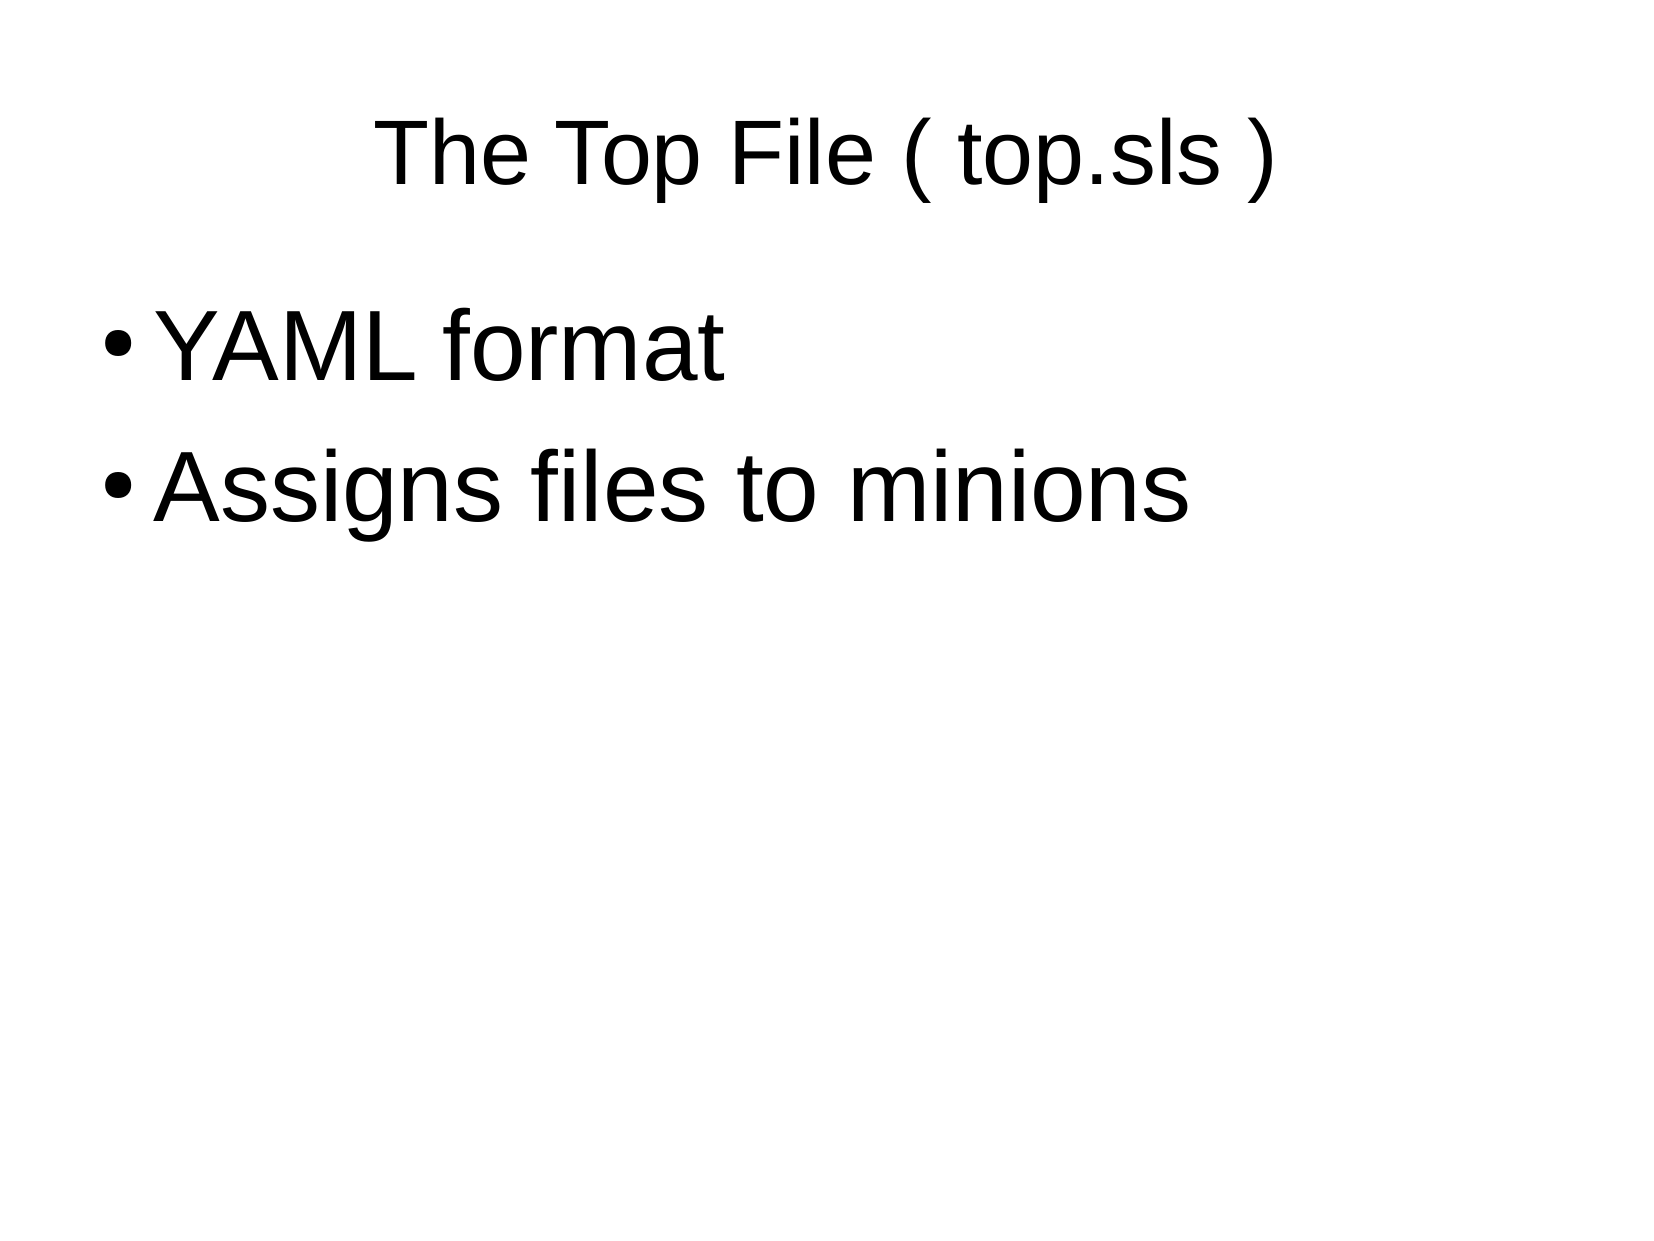

# The Top File ( top.sls )
YAML format
Assigns files to minions